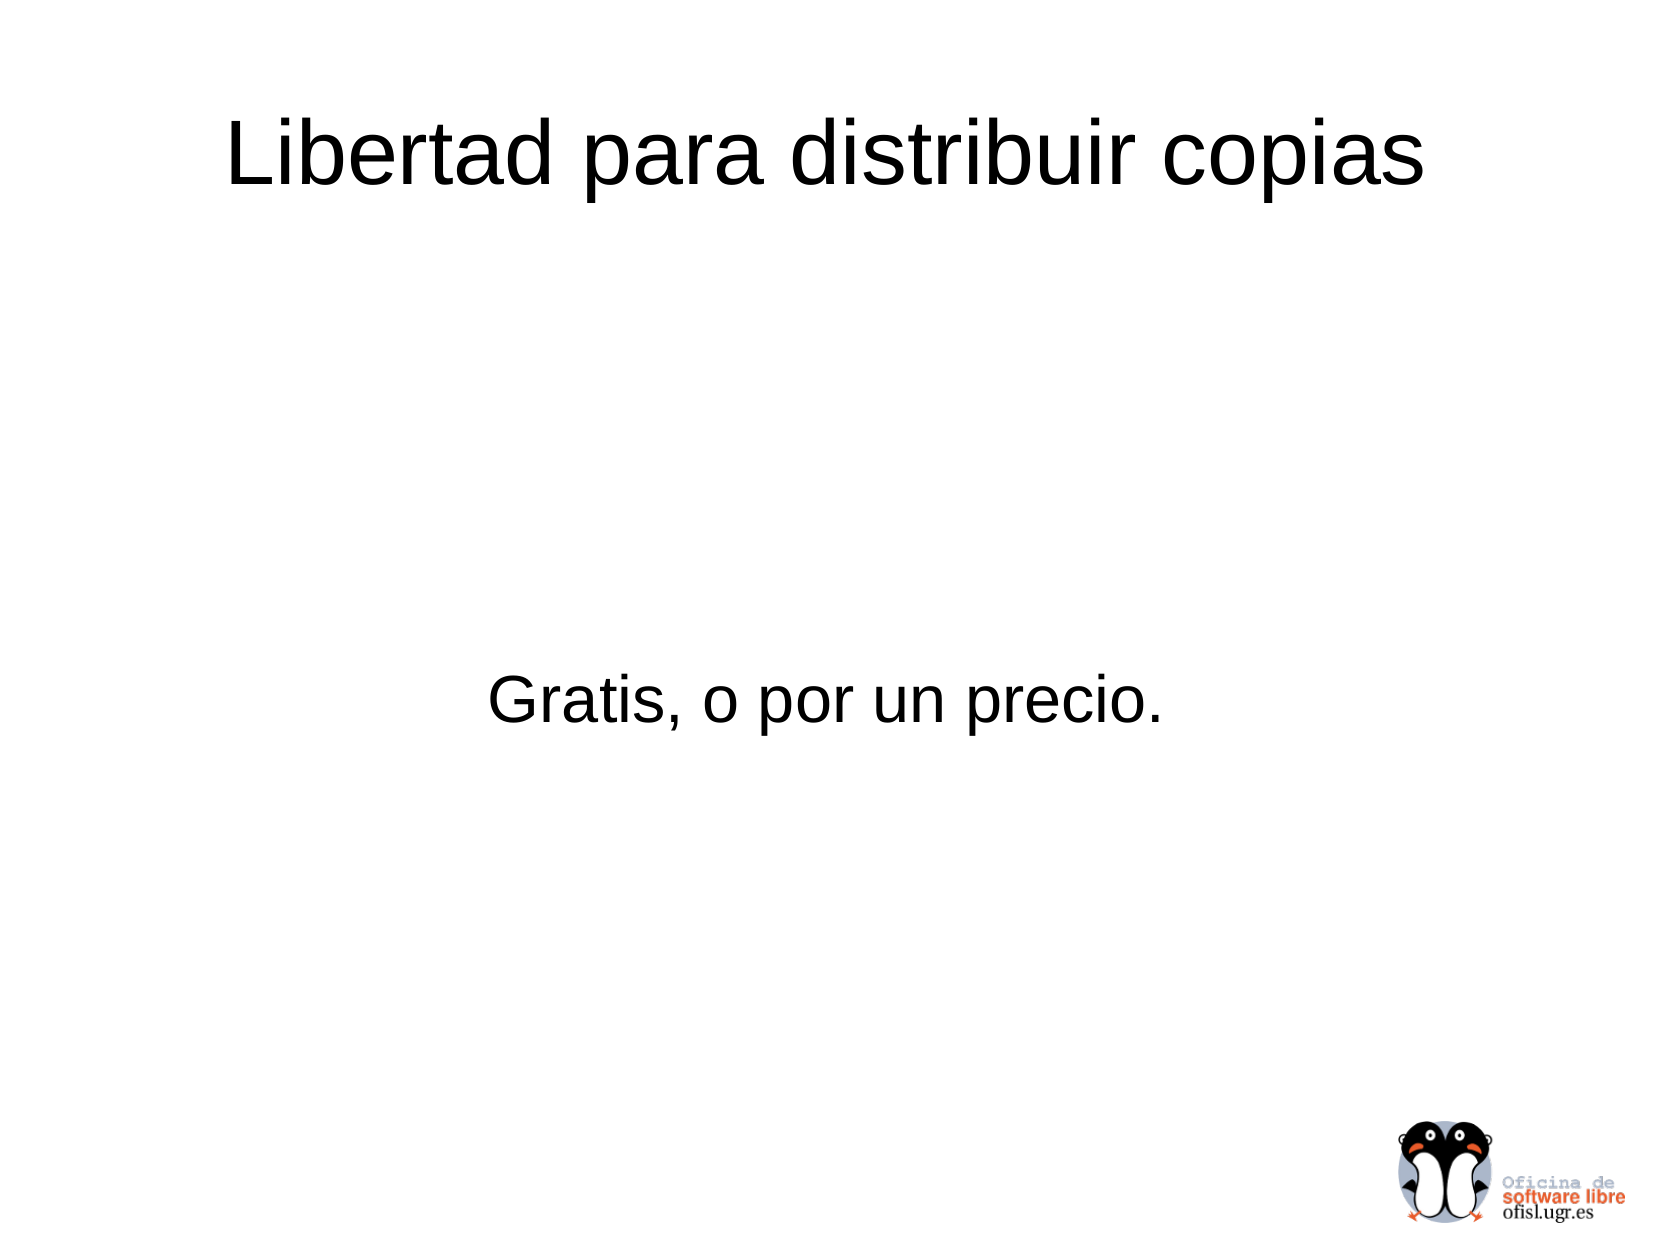

# Libertad para distribuir copias
Gratis, o por un precio.